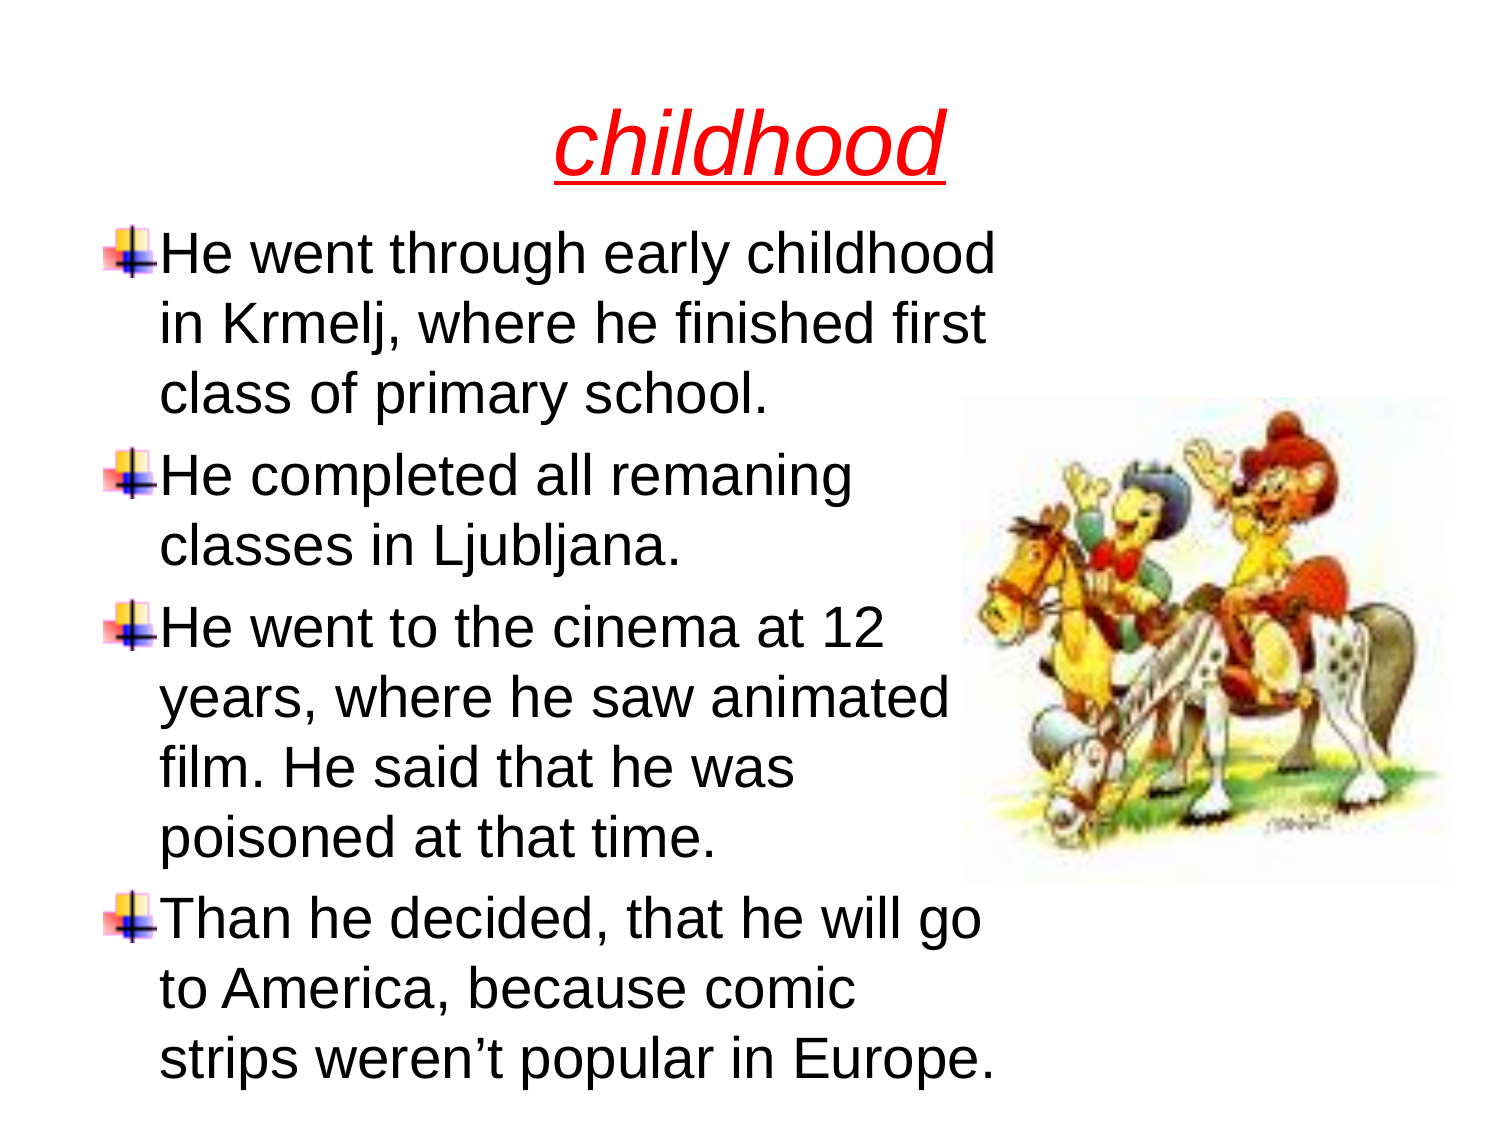

# childhood
He went through early childhood in Krmelj, where he finished first class of primary school.
He completed all remaning classes in Ljubljana.
He went to the cinema at 12 years, where he saw animated film. He said that he was poisoned at that time.
Than he decided, that he will go to America, because comic strips weren’t popular in Europe.